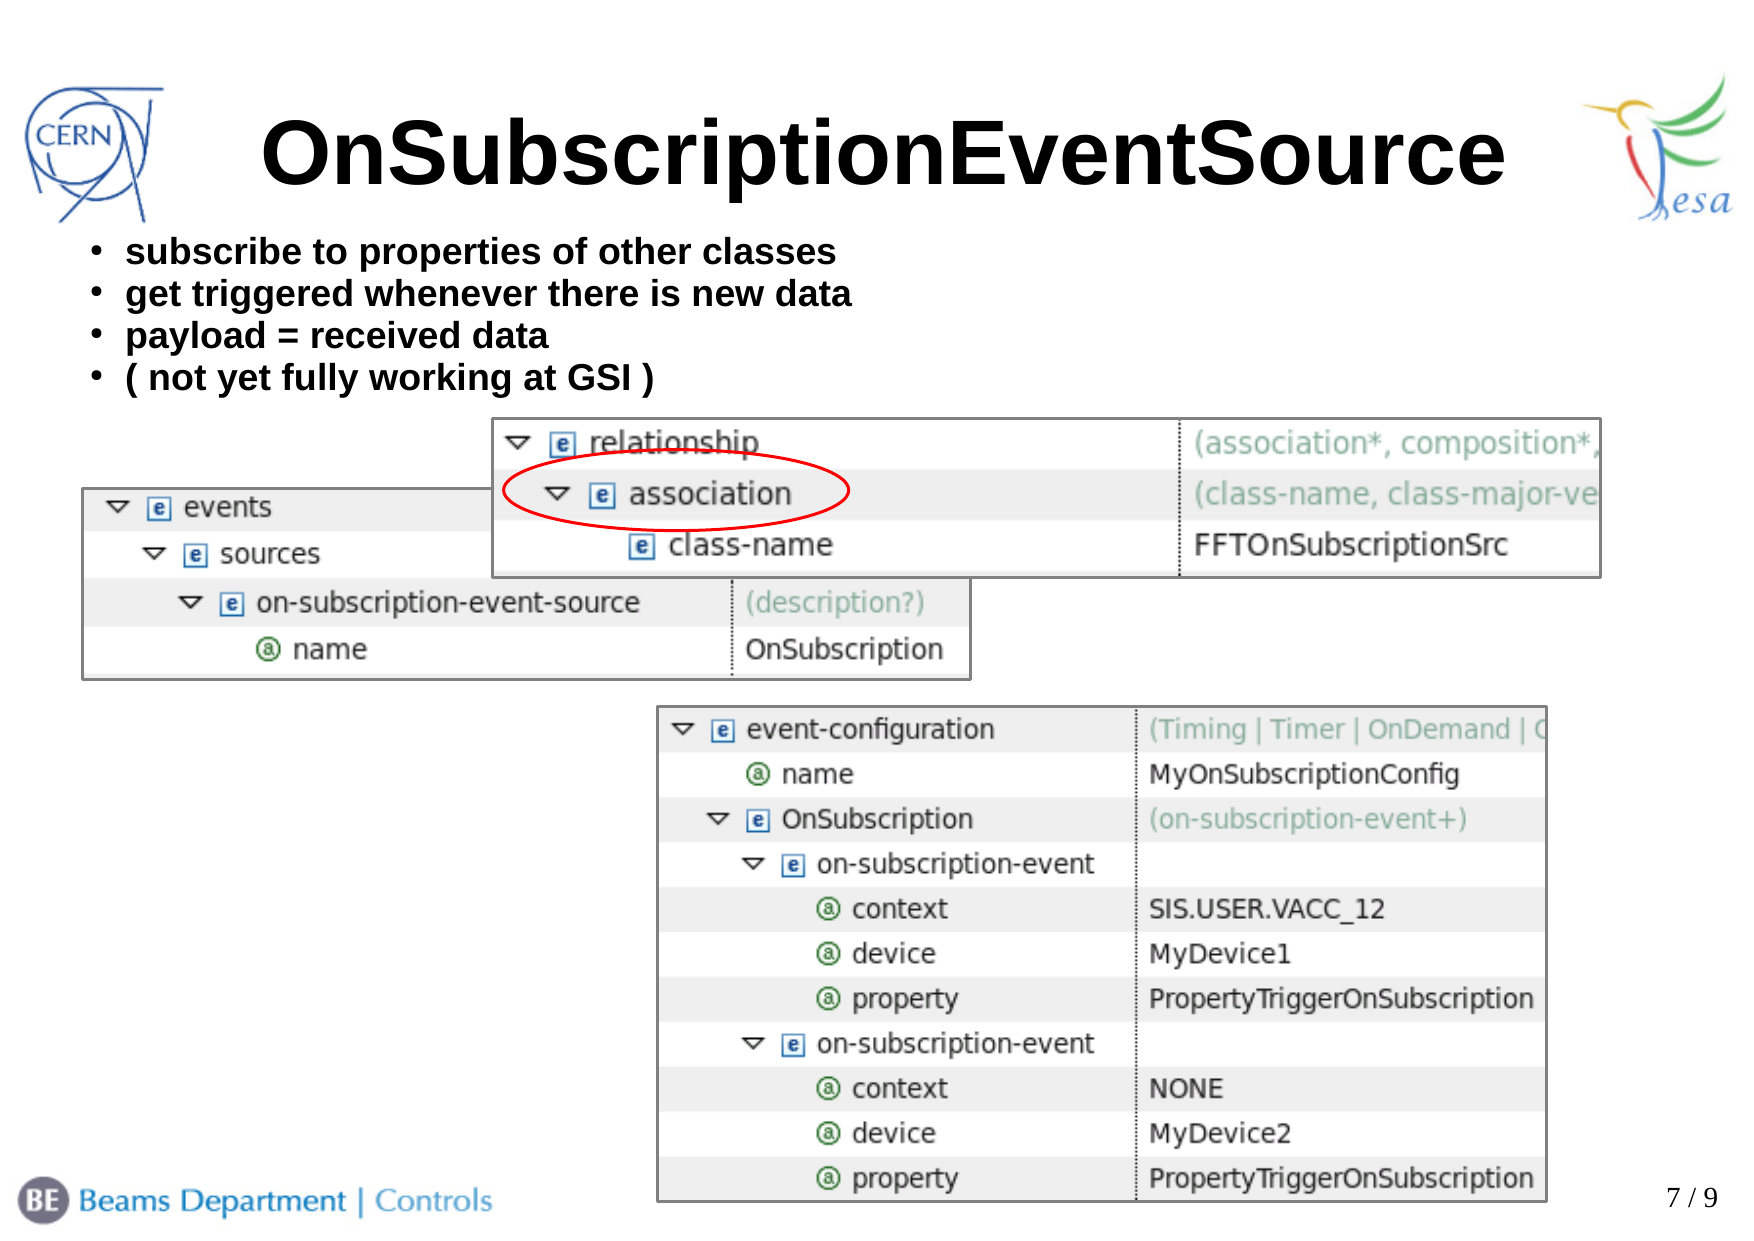

# OnSubscriptionEventSource
subscribe to properties of other classes
get triggered whenever there is new data
payload = received data
( not yet fully working at GSI )
7